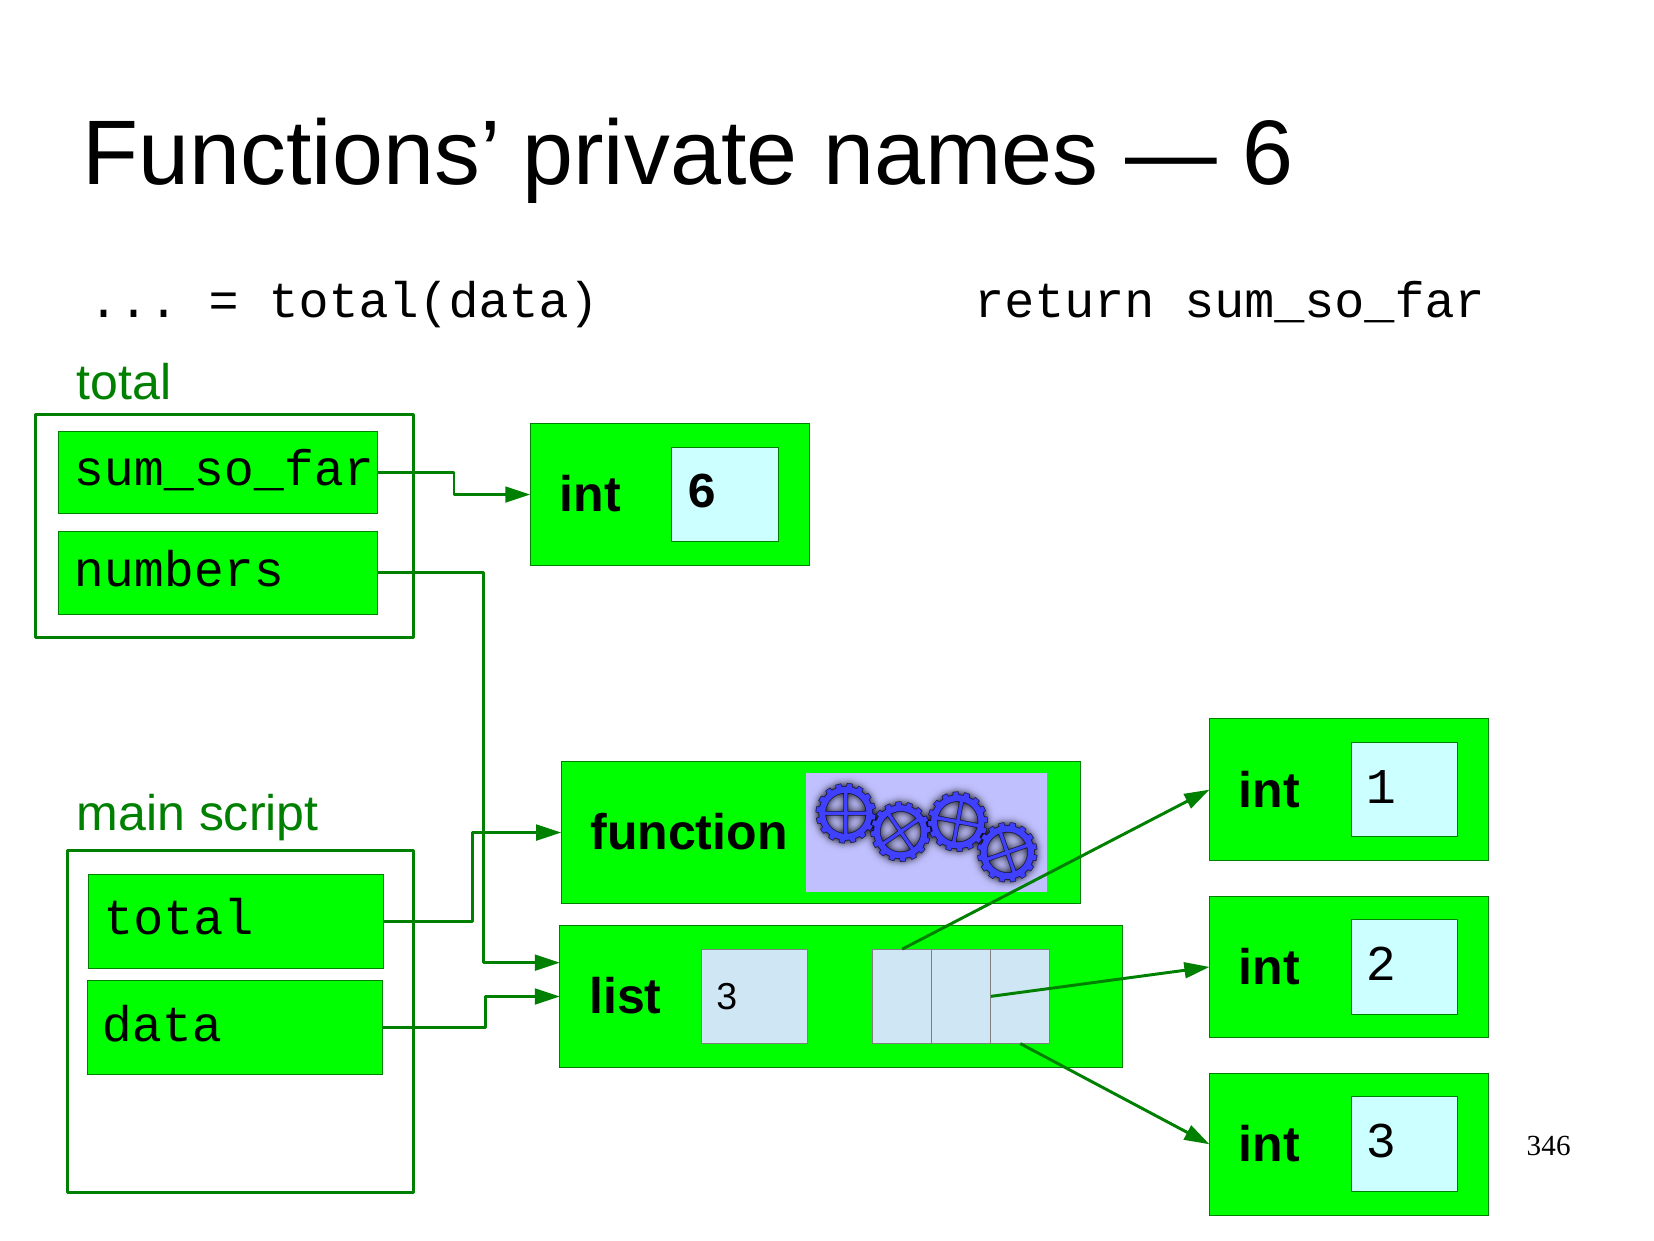

# Functions’ private names ― 6
... = total(data)
return sum_so_far
total
int
6
sum_so_far
numbers
int
1
function
main script
total
int
2
list
3
data
int
3
346